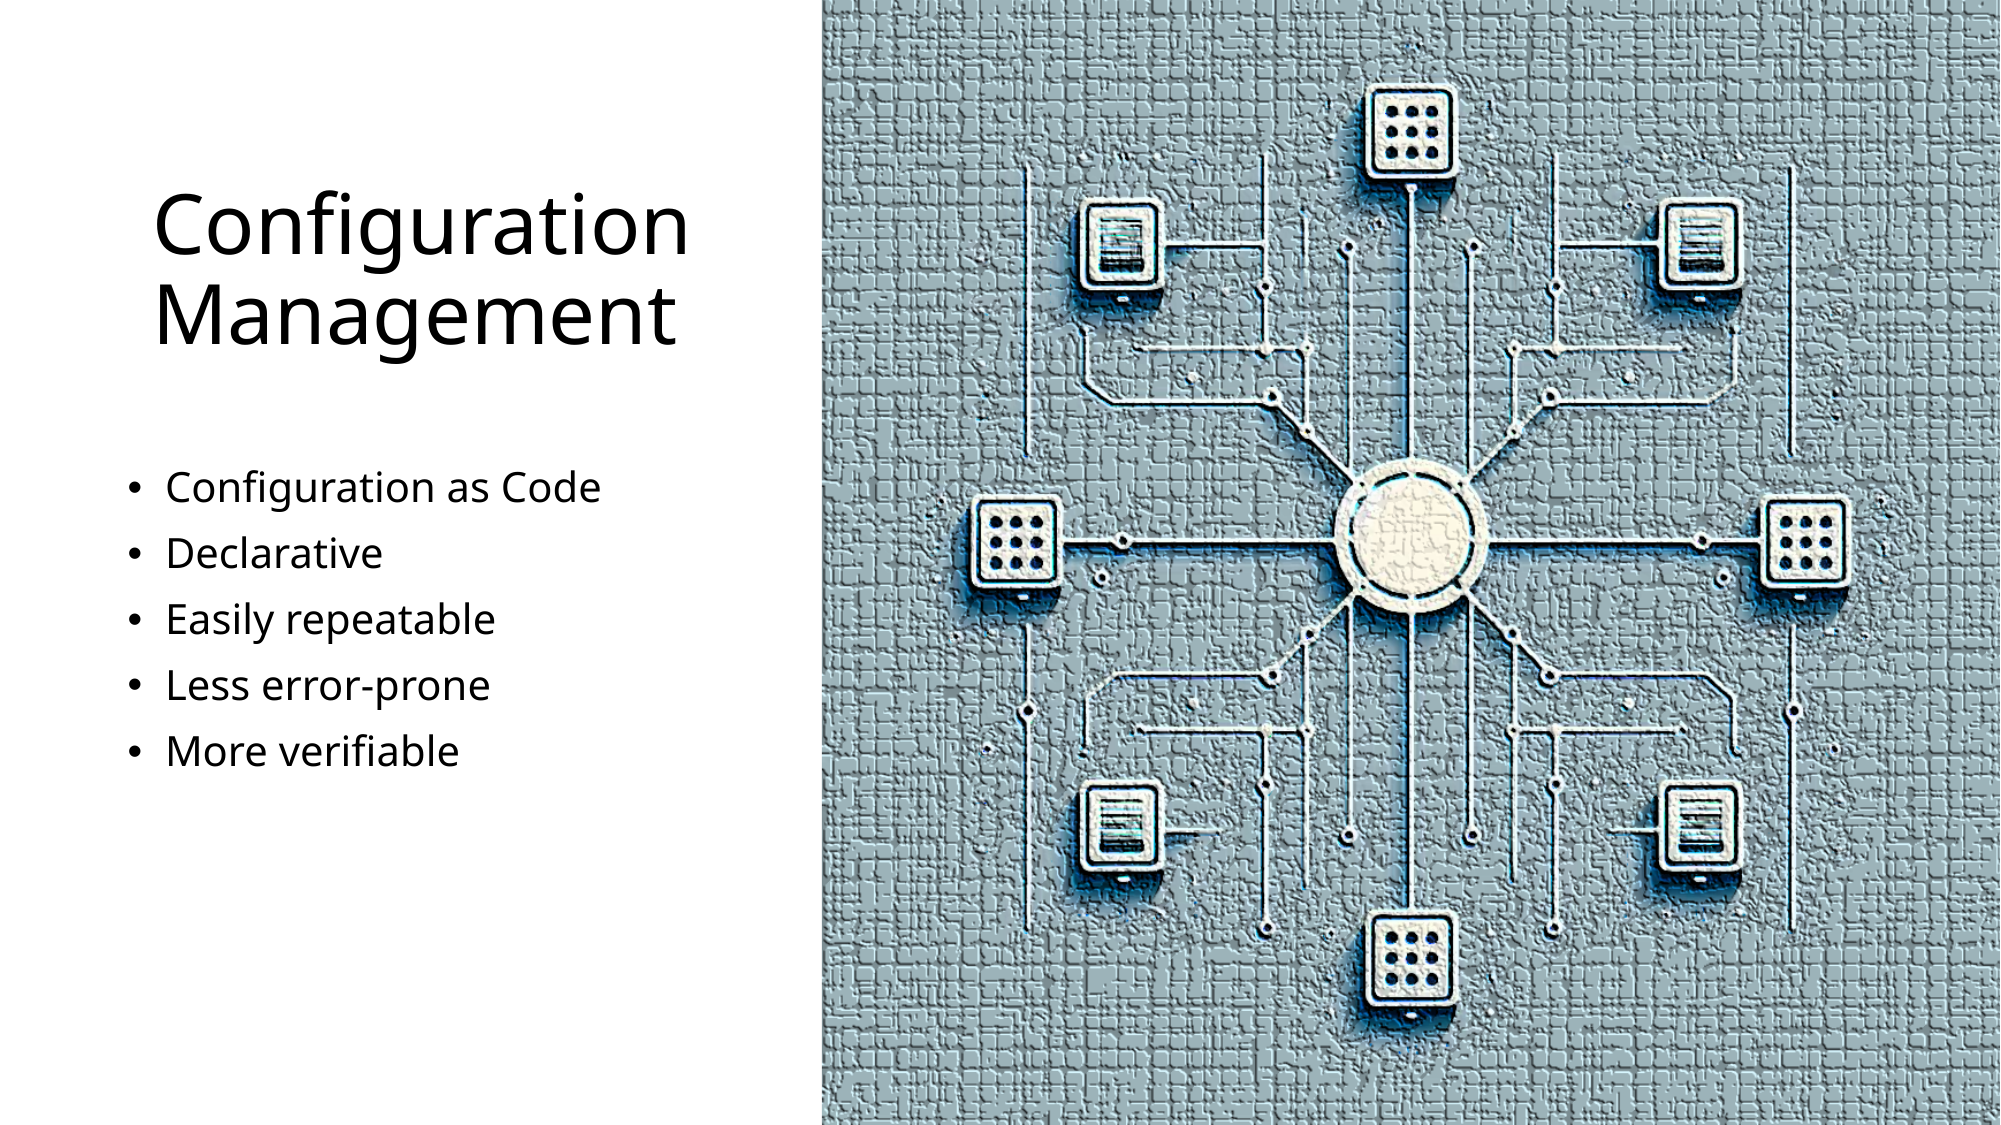

# Configuration Management
Configuration as Code
Declarative
Easily repeatable
Less error-prone
More verifiable